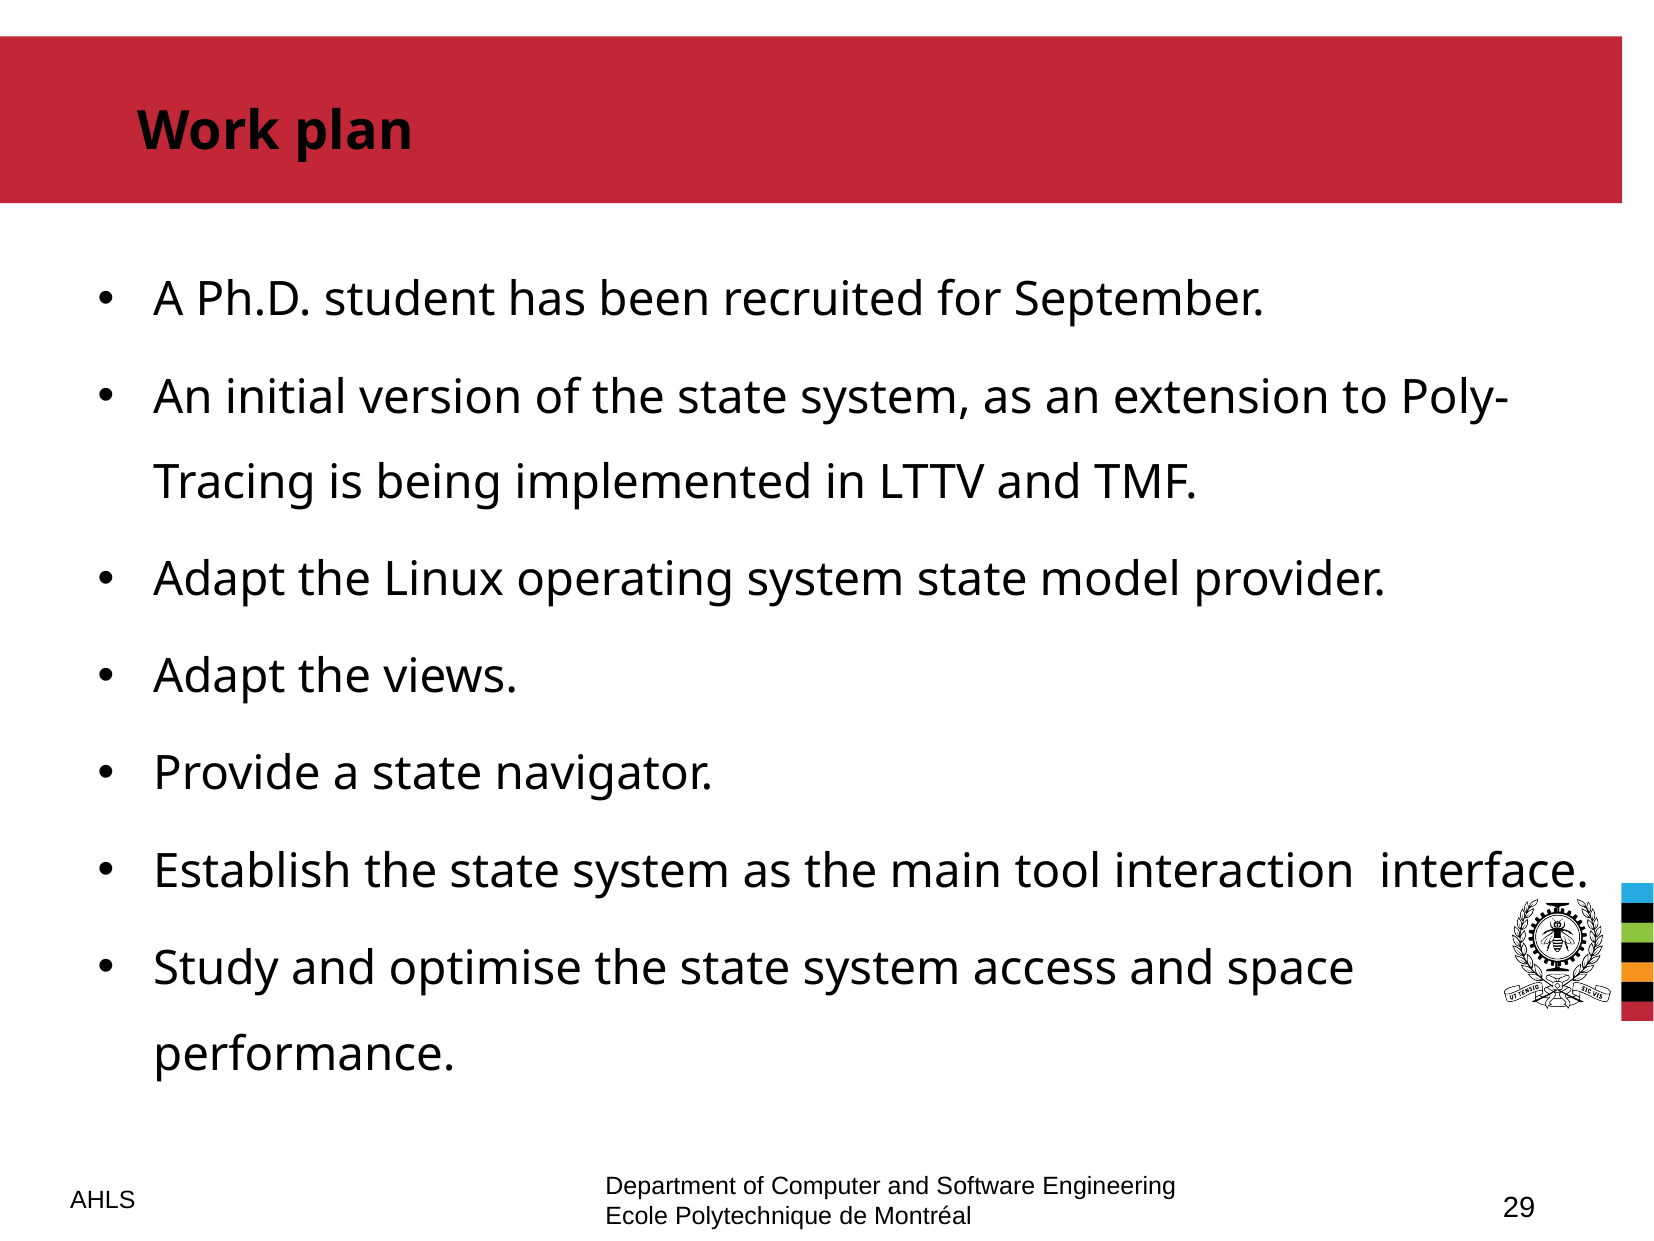

# Work plan
A Ph.D. student has been recruited for September.
An initial version of the state system, as an extension to Poly-Tracing is being implemented in LTTV and TMF.
Adapt the Linux operating system state model provider.
Adapt the views.
Provide a state navigator.
Establish the state system as the main tool interaction interface.
Study and optimise the state system access and space performance.